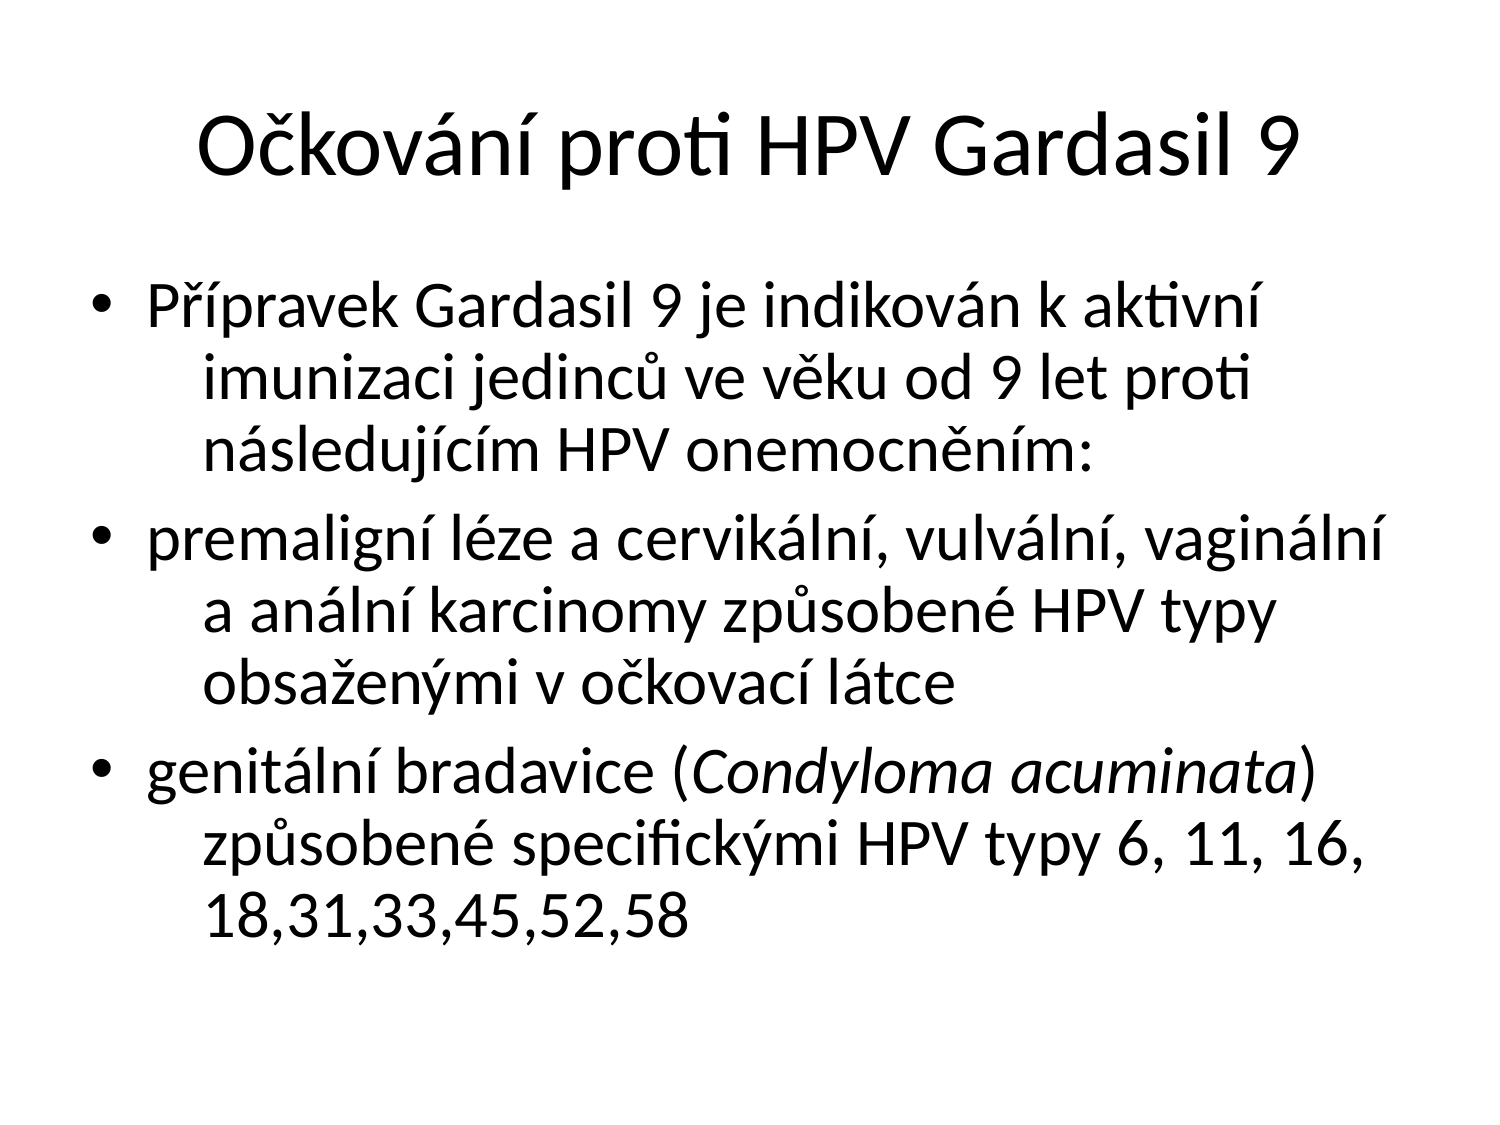

# Očkování proti HPV Gardasil 9
Přípravek Gardasil 9 je indikován k aktivní imunizaci jedinců ve věku od 9 let proti následujícím HPV onemocněním:
premaligní léze a cervikální, vulvální, vaginální a anální karcinomy způsobené HPV typy obsaženými v očkovací látce
genitální bradavice (Condyloma acuminata) způsobené specifickými HPV typy 6, 11, 16, 18,31,33,45,52,58